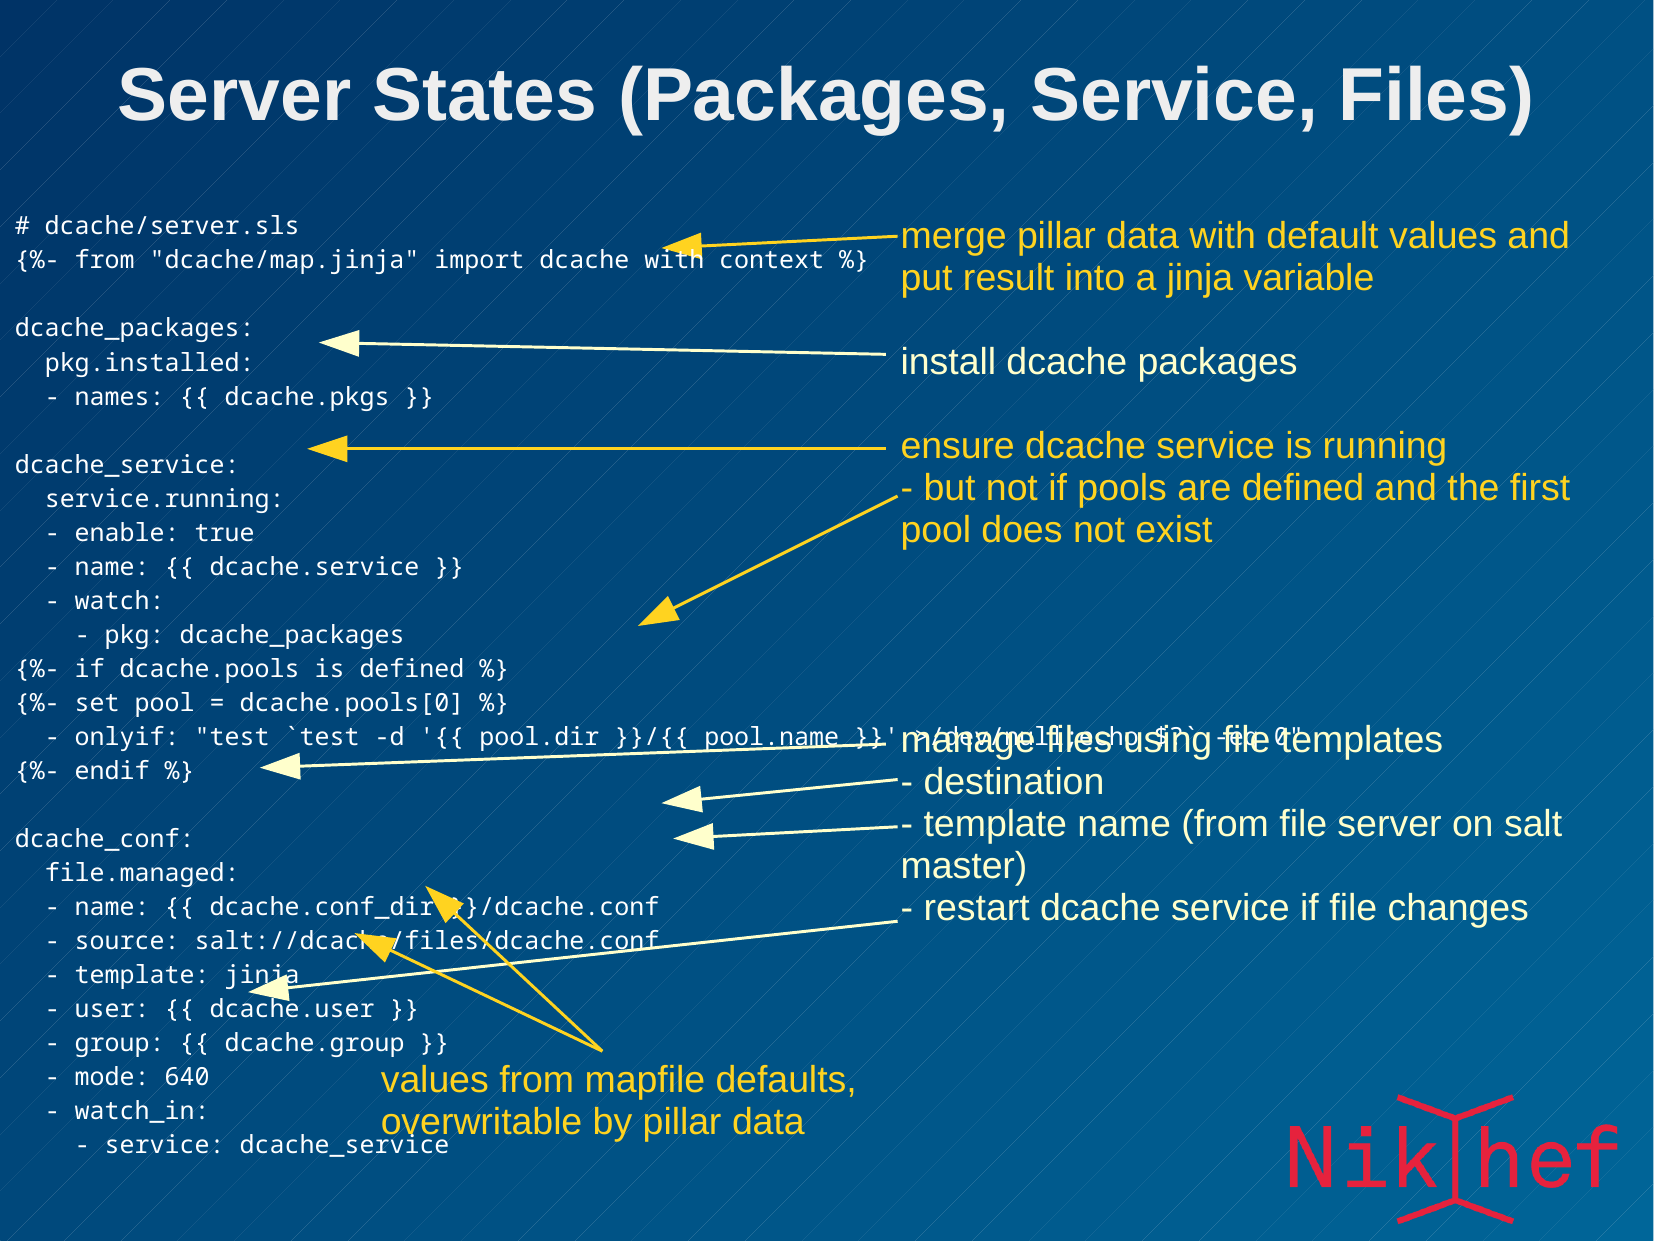

# Server States (Packages, Service, Files)
merge pillar data with default values and put result into a jinja variable
install dcache packages
ensure dcache service is running
- but not if pools are defined and the first pool does not exist
manage files using file templates
- destination
- template name (from file server on salt master)
- restart dcache service if file changes
# dcache/server.sls
{%- from "dcache/map.jinja" import dcache with context %}
dcache_packages:
 pkg.installed:
 - names: {{ dcache.pkgs }}
dcache_service:
 service.running:
 - enable: true
 - name: {{ dcache.service }}
 - watch:
 - pkg: dcache_packages
{%- if dcache.pools is defined %}
{%- set pool = dcache.pools[0] %}
 - onlyif: "test `test -d '{{ pool.dir }}/{{ pool.name }}' >/dev/null;echo $?` -eq 0"
{%- endif %}
dcache_conf:
 file.managed:
 - name: {{ dcache.conf_dir }}/dcache.conf
 - source: salt://dcache/files/dcache.conf
 - template: jinja
 - user: {{ dcache.user }}
 - group: {{ dcache.group }}
 - mode: 640
 - watch_in:
 - service: dcache_service
values from mapfile defaults,
overwritable by pillar data